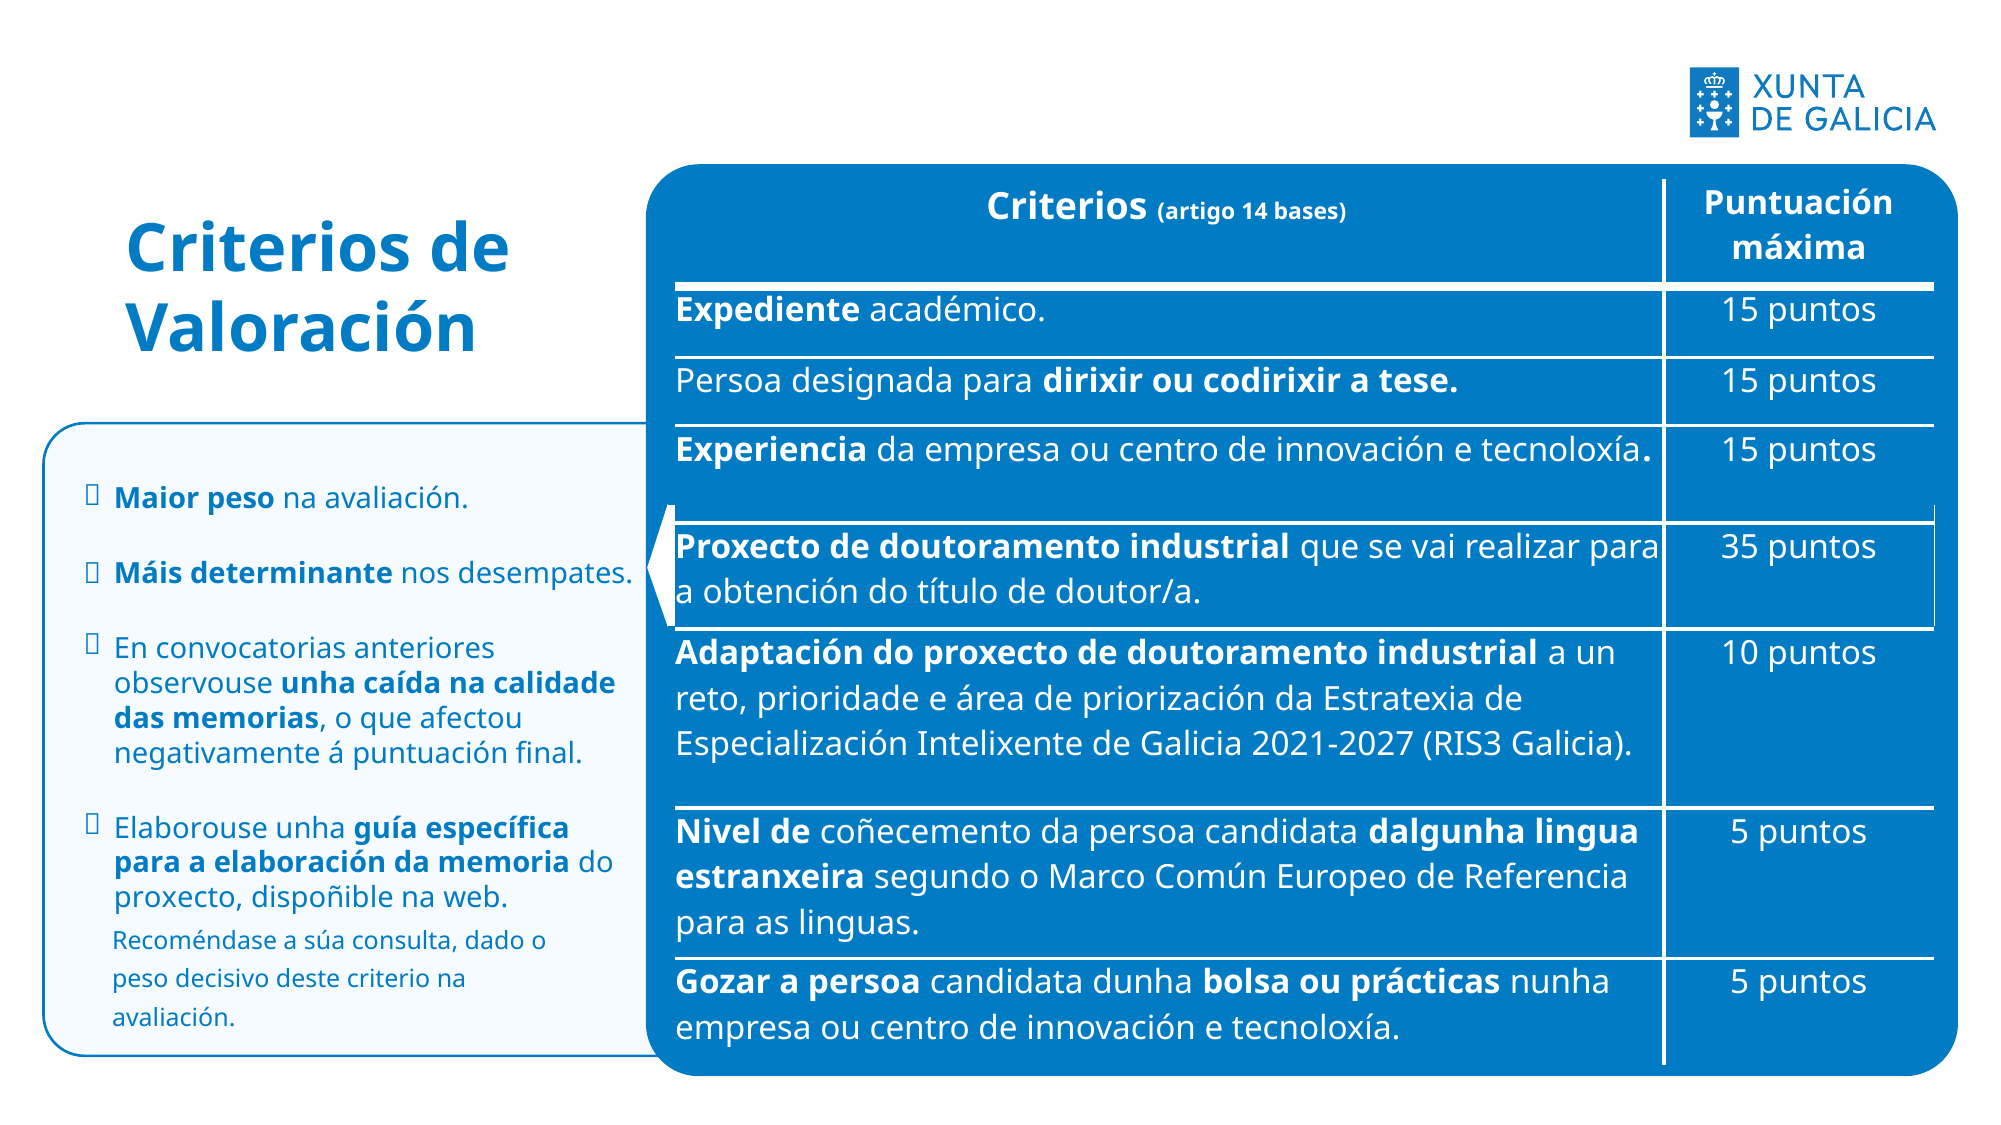

| Criterios (artigo 14 bases) | Puntuación máxima |
| --- | --- |
| Expediente académico. | 15 puntos |
| Persoa designada para dirixir ou codirixir a tese. | 15 puntos |
| Experiencia da empresa ou centro de innovación e tecnoloxía. | 15 puntos |
| Proxecto de doutoramento industrial que se vai realizar para a obtención do título de doutor/a. | 35 puntos |
| Adaptación do proxecto de doutoramento industrial a un reto, prioridade e área de priorización da Estratexia de Especialización Intelixente de Galicia 2021-2027 (RIS3 Galicia). | 10 puntos |
| Nivel de coñecemento da persoa candidata dalgunha lingua estranxeira segundo o Marco Común Europeo de Referencia para as linguas. | 5 puntos |
| Gozar a persoa candidata dunha bolsa ou prácticas nunha empresa ou centro de innovación e tecnoloxía. | 5 puntos |
Criterios de Valoración
﹥
Maior peso na avaliación.
Máis determinante nos desempates.
En convocatorias anteriores observouse unha caída na calidade das memorias, o que afectou negativamente á puntuación final.
Elaborouse unha guía específica para a elaboración da memoria do proxecto, dispoñible na web.
﹥
﹥
﹥
Recoméndase a súa consulta, dado o peso decisivo deste criterio na avaliación.